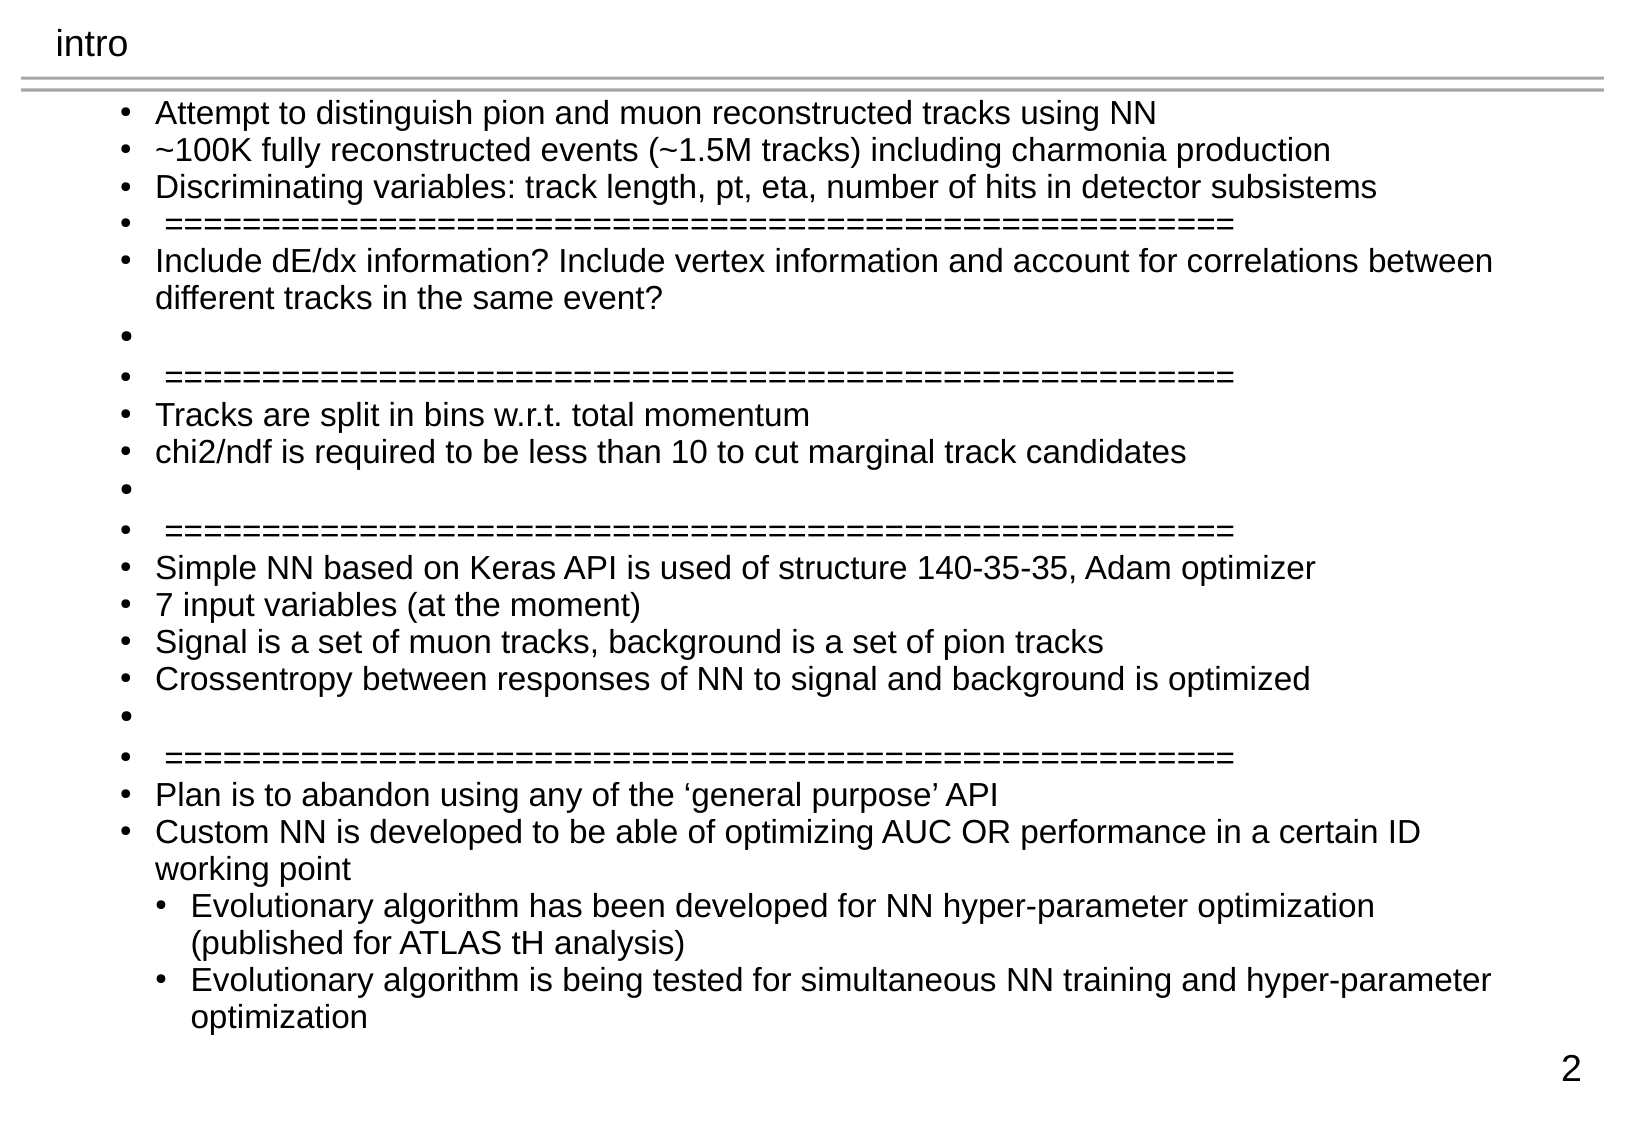

intro
Attempt to distinguish pion and muon reconstructed tracks using NN
~100K fully reconstructed events (~1.5M tracks) including charmonia production
Discriminating variables: track length, pt, eta, number of hits in detector subsistems
 =======================================================
Include dE/dx information? Include vertex information and account for correlations between different tracks in the same event?
 =======================================================
Tracks are split in bins w.r.t. total momentum
chi2/ndf is required to be less than 10 to cut marginal track candidates
 =======================================================
Simple NN based on Keras API is used of structure 140-35-35, Adam optimizer
7 input variables (at the moment)
Signal is a set of muon tracks, background is a set of pion tracks
Crossentropy between responses of NN to signal and background is optimized
 =======================================================
Plan is to abandon using any of the ‘general purpose’ API
Custom NN is developed to be able of optimizing AUC OR performance in a certain ID working point
Evolutionary algorithm has been developed for NN hyper-parameter optimization (published for ATLAS tH analysis)
Evolutionary algorithm is being tested for simultaneous NN training and hyper-parameter optimization